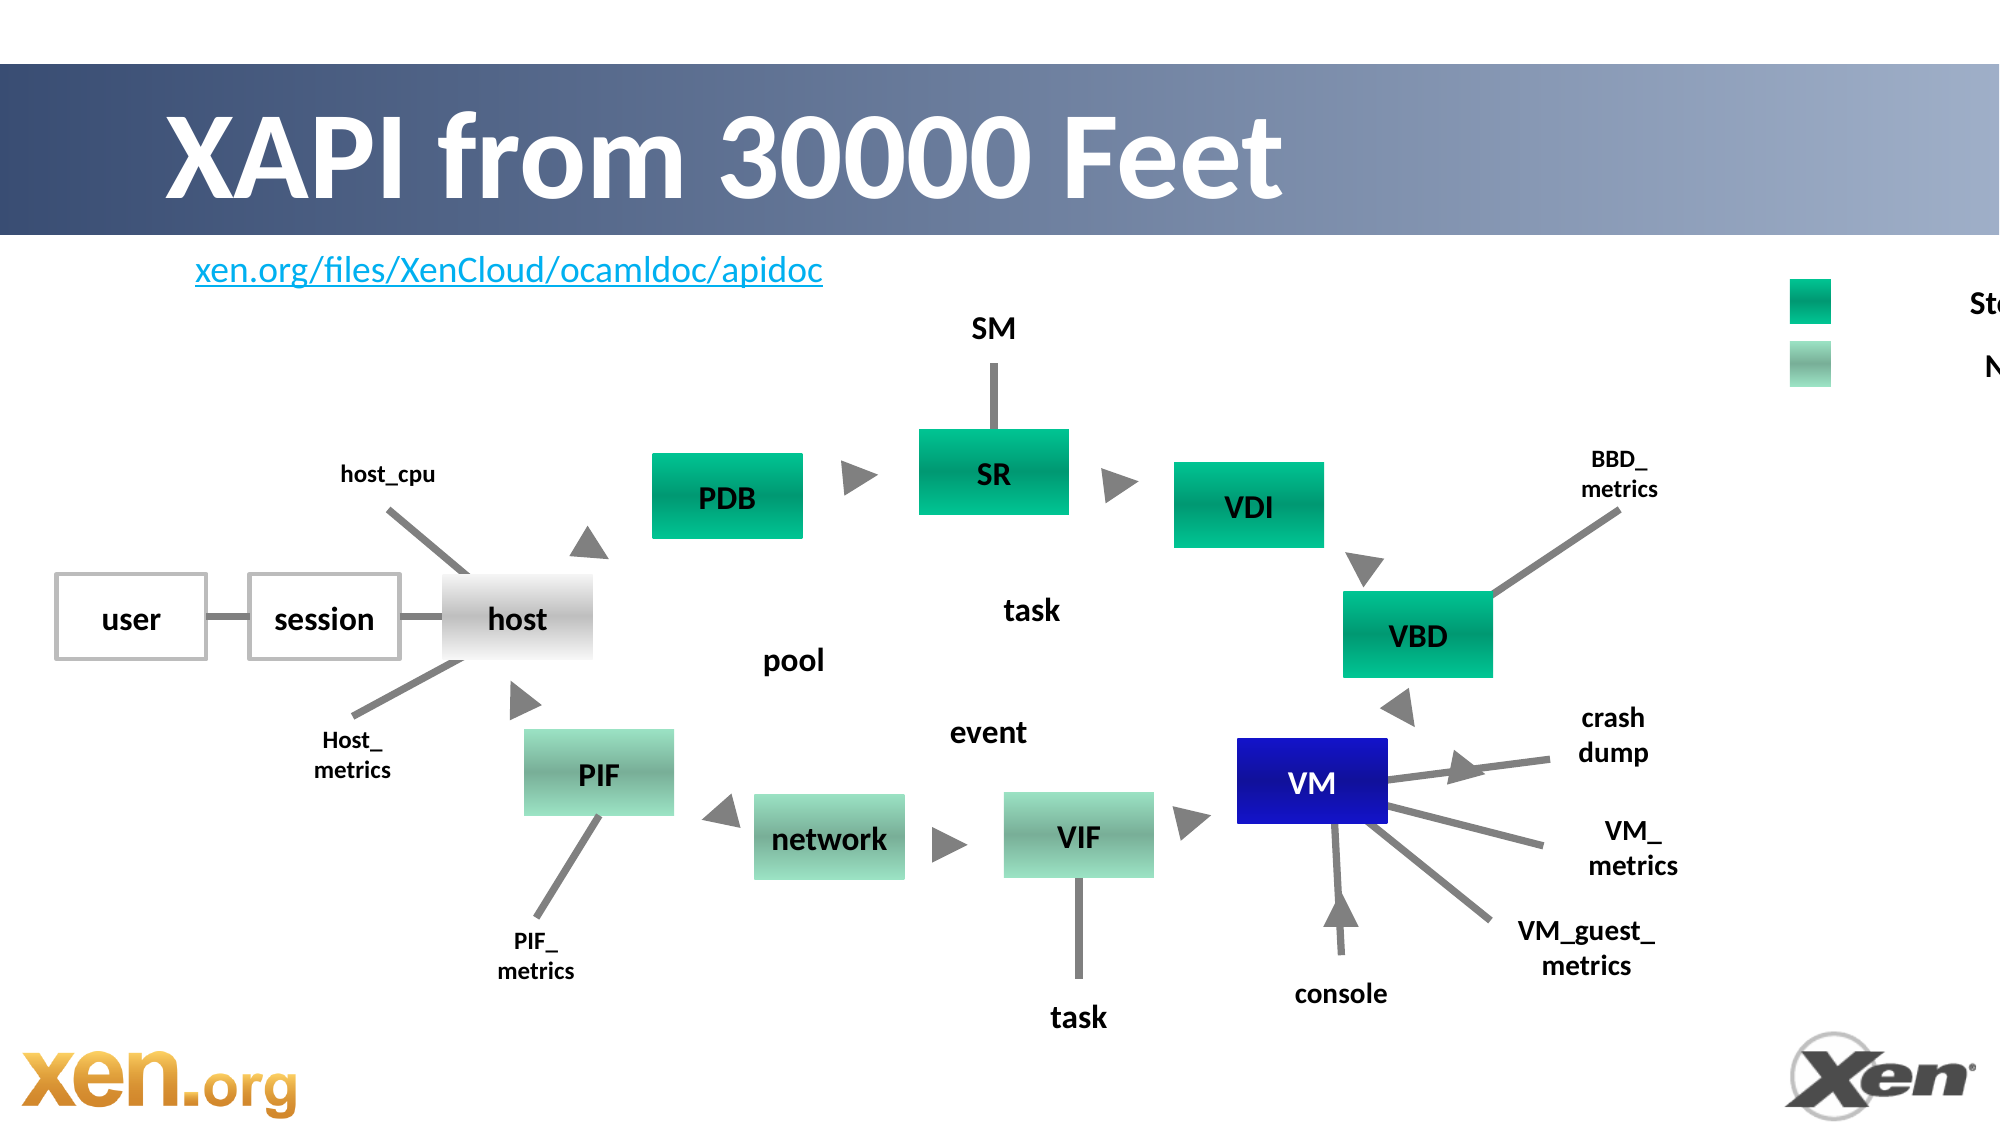

# XAPI from 30000 Feet
xen.org/files/XenCloud/ocamldoc/apidoc
 Storage
SM
 Network
SR
host_cpu
BBD_
metrics
PDB
VDI
task
user
session
host
VBD
pool
event
crash
dump
Host_
metrics
PIF
VM
VIF
network
VM_
metrics
VM_guest_
metrics
PIF_
metrics
console
task